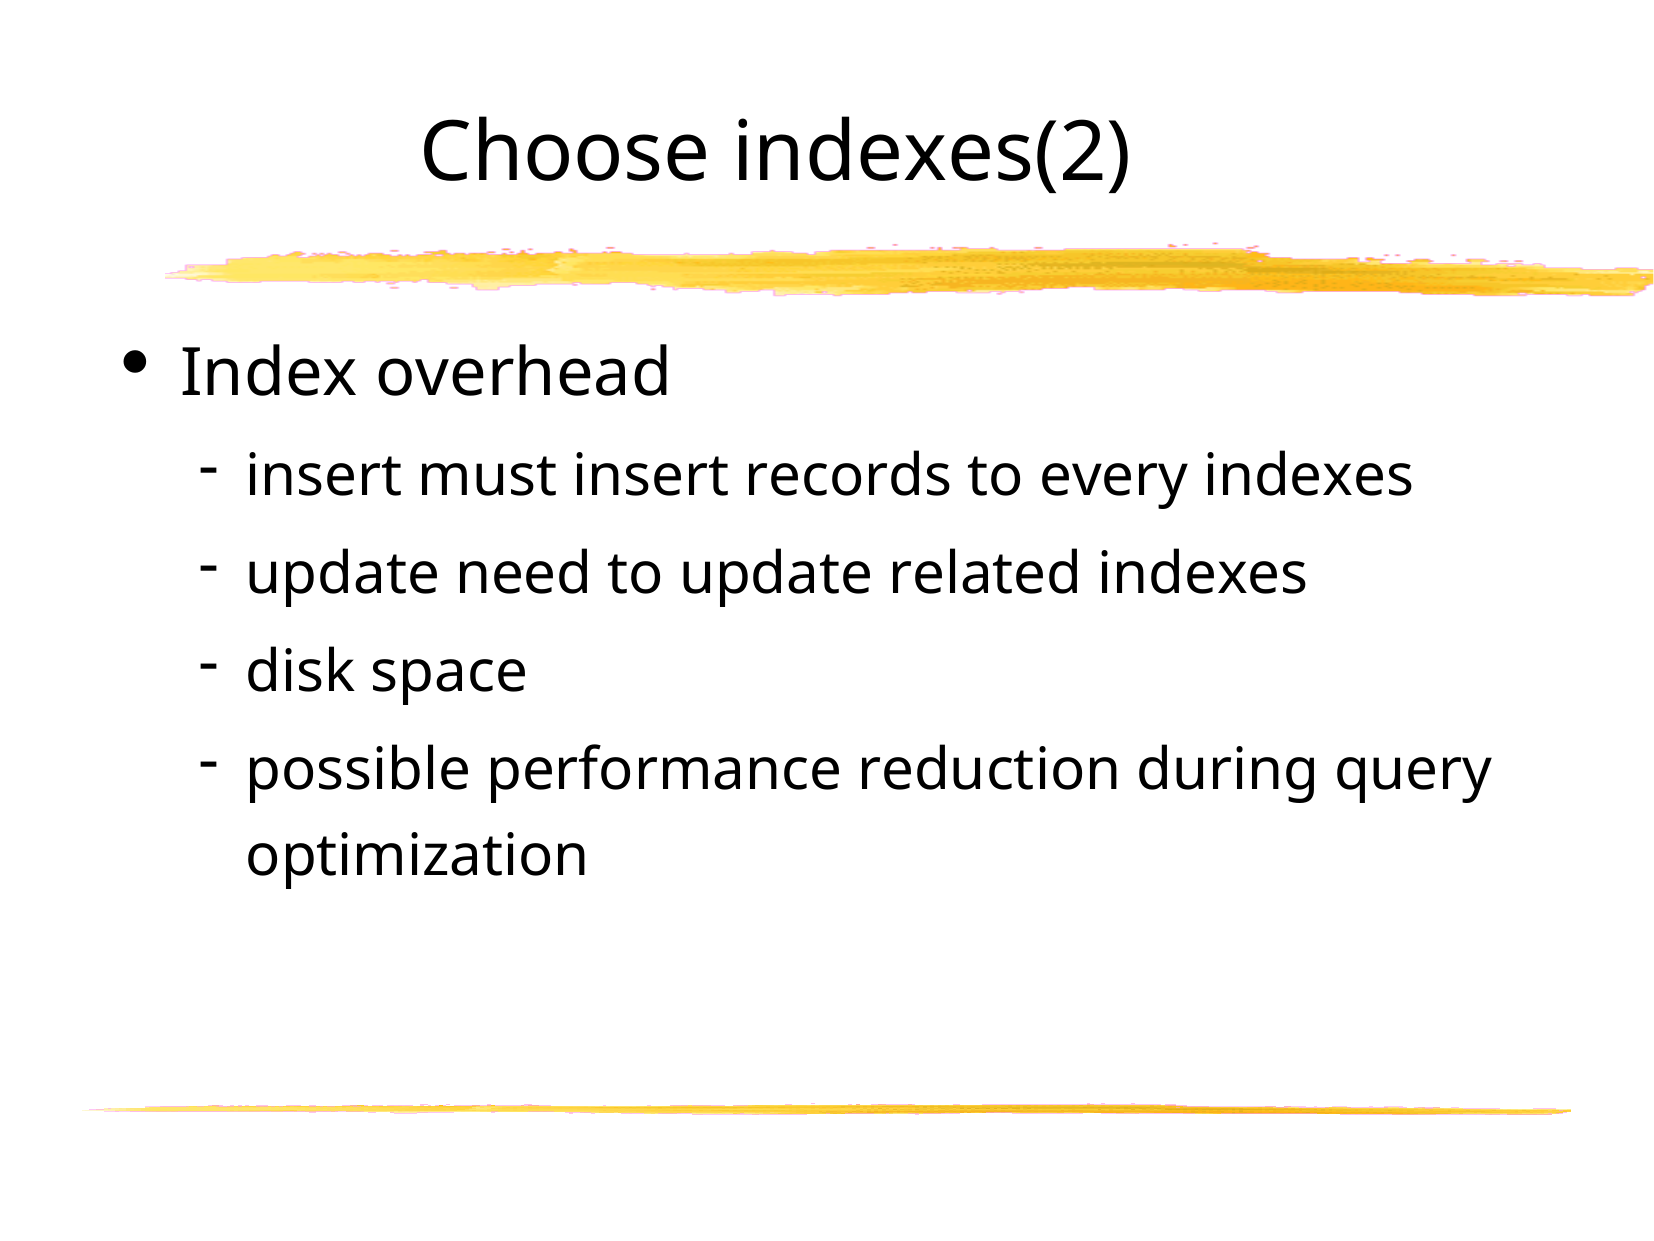

# Choose indexes(2)
Index overhead
insert must insert records to every indexes
update need to update related indexes
disk space
possible performance reduction during query optimization